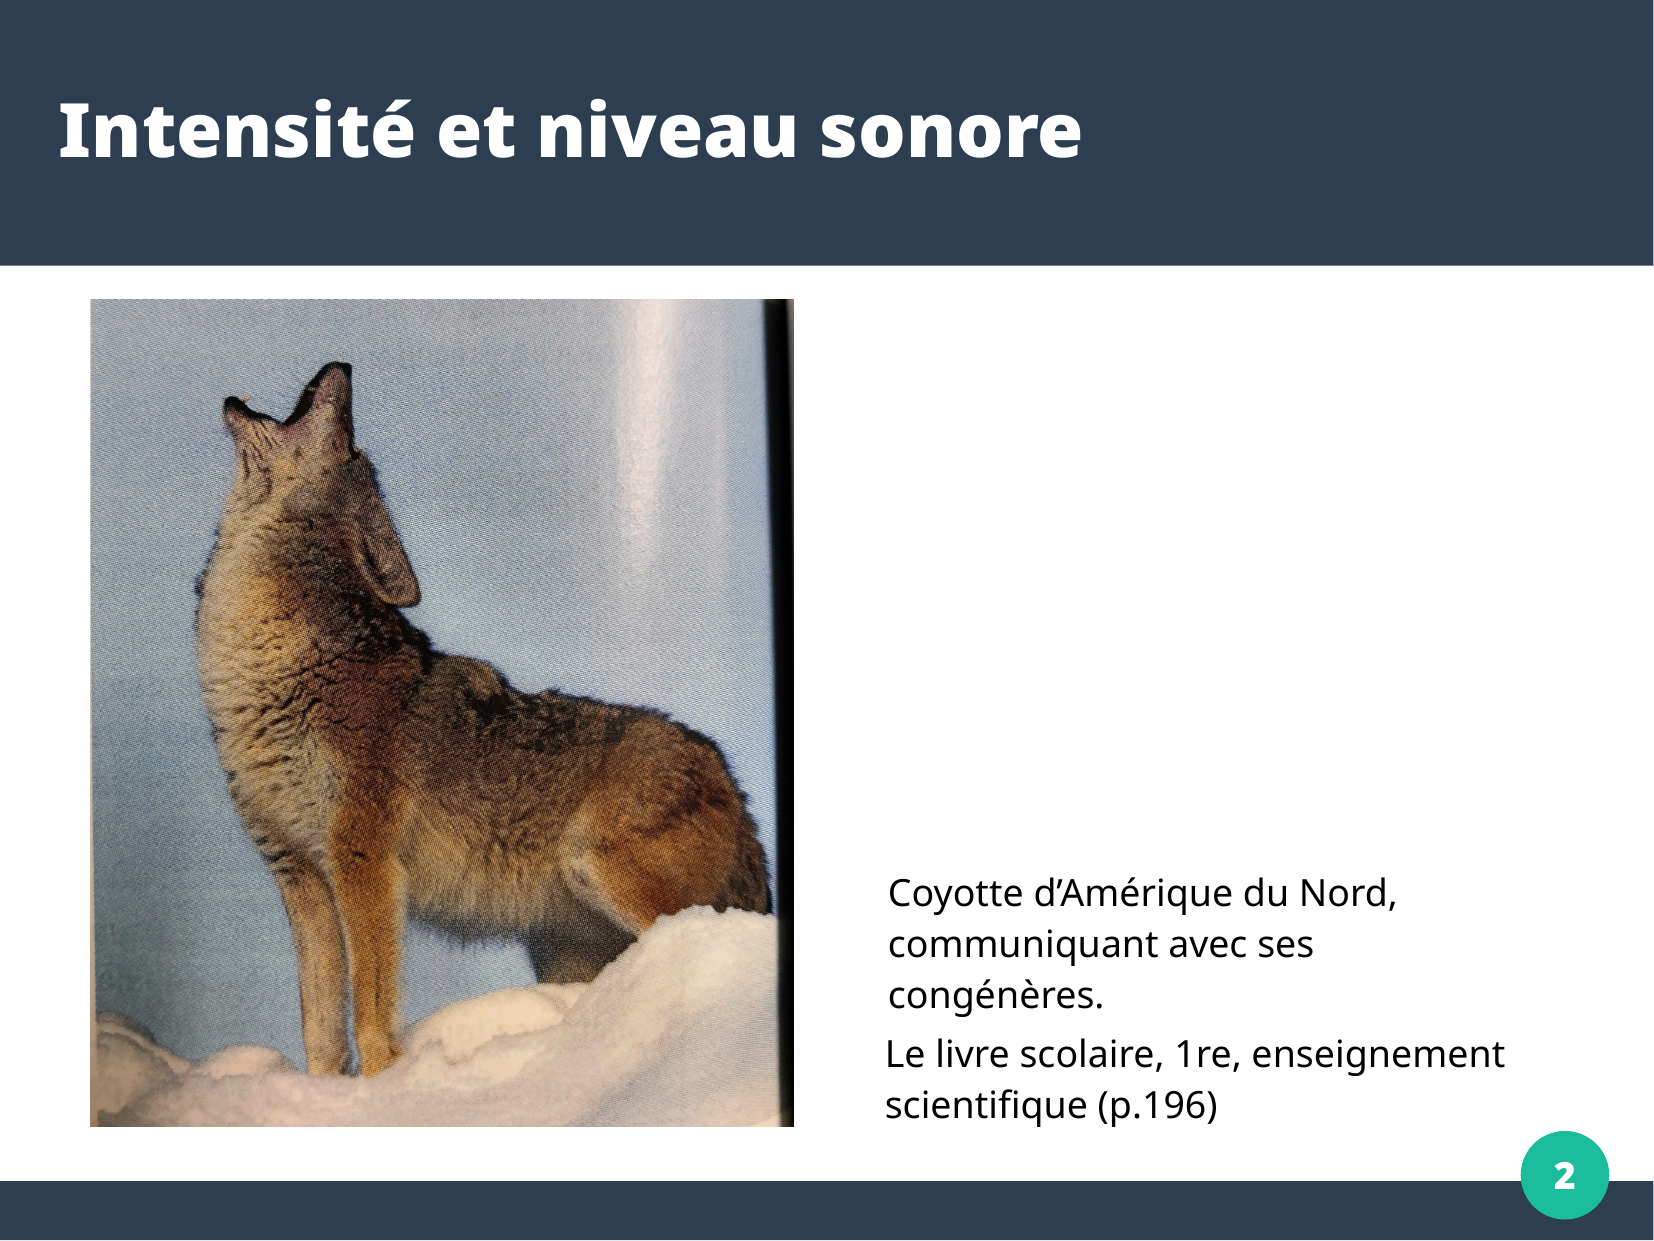

# Intensité et niveau sonore
Coyotte d’Amérique du Nord, communiquant avec ses congénères.
Le livre scolaire, 1re, enseignement scientifique (p.196)
2